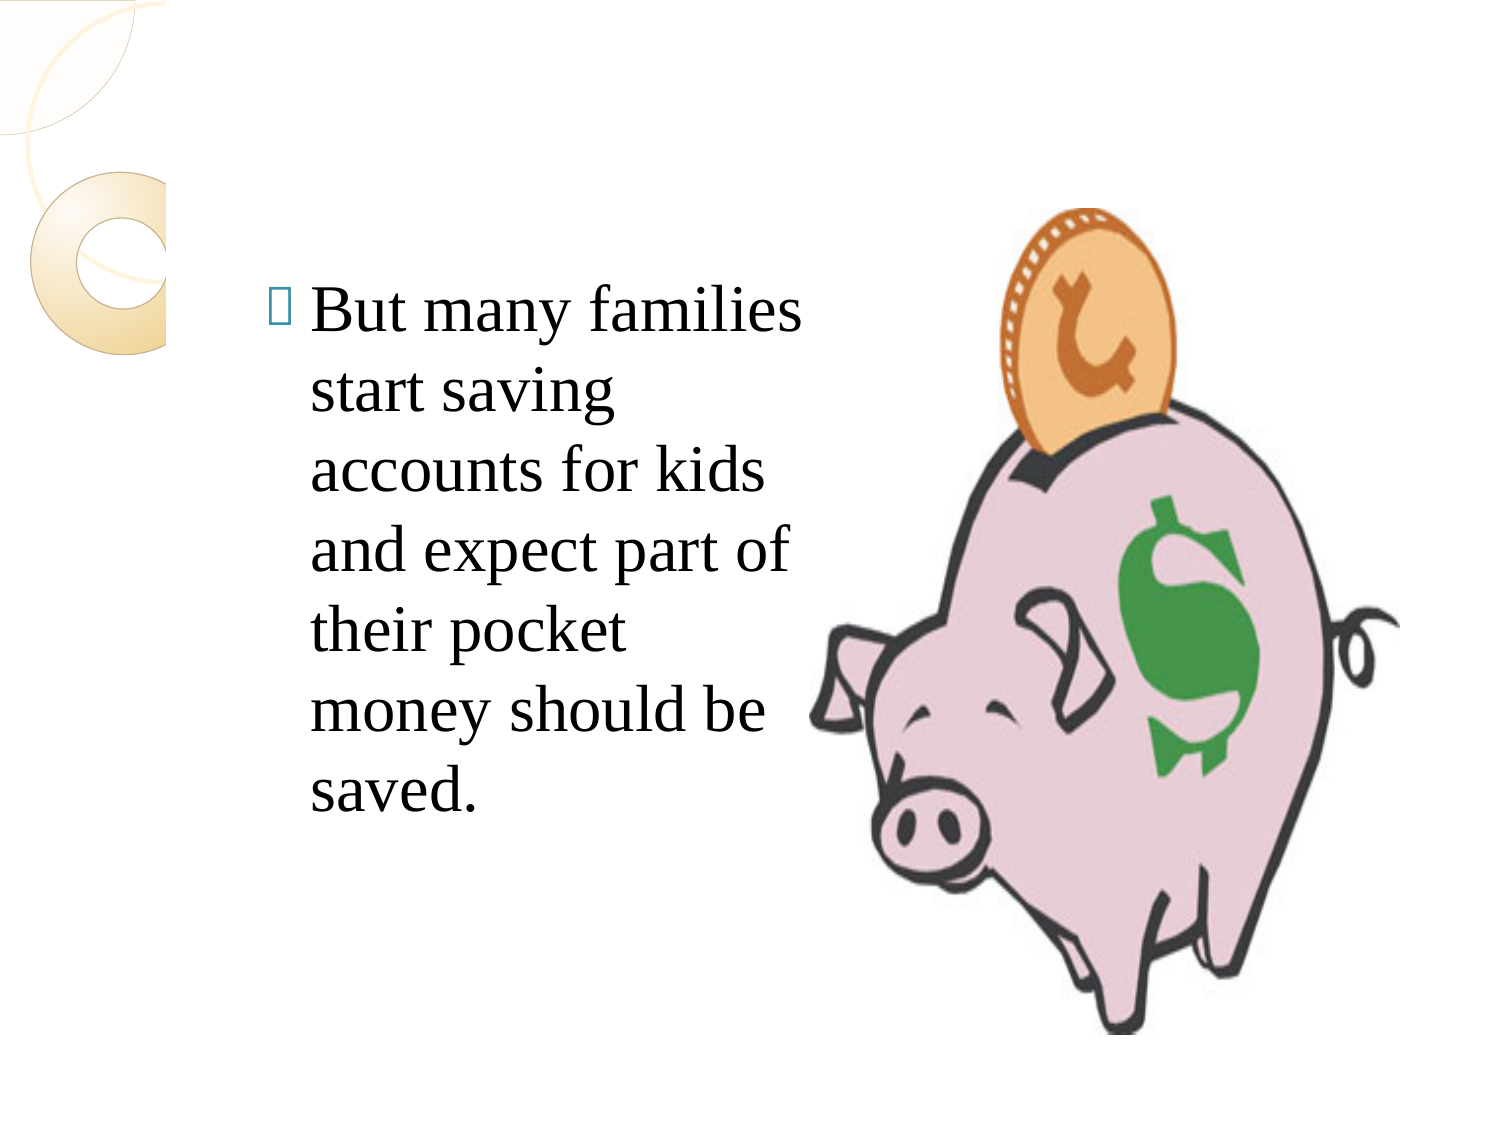

#
But many families start saving accounts for kids and expect part of their pocket money should be saved.